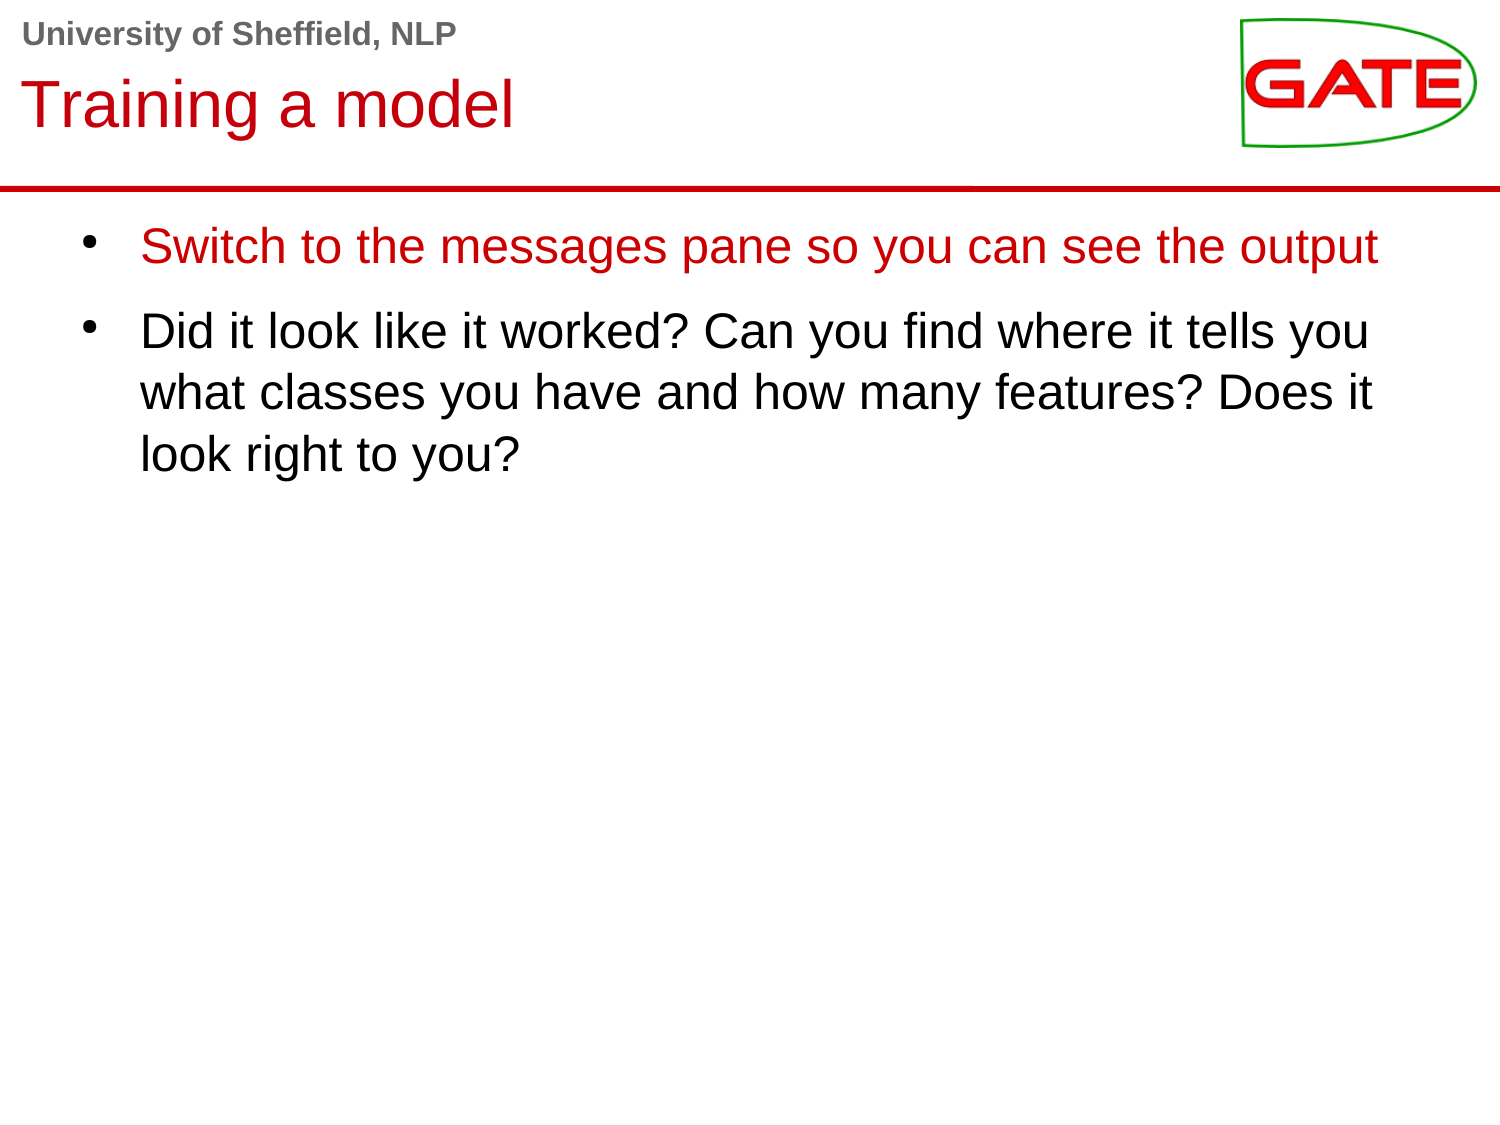

# Training a model
Switch to the messages pane so you can see the output
Did it look like it worked? Can you find where it tells you what classes you have and how many features? Does it look right to you?